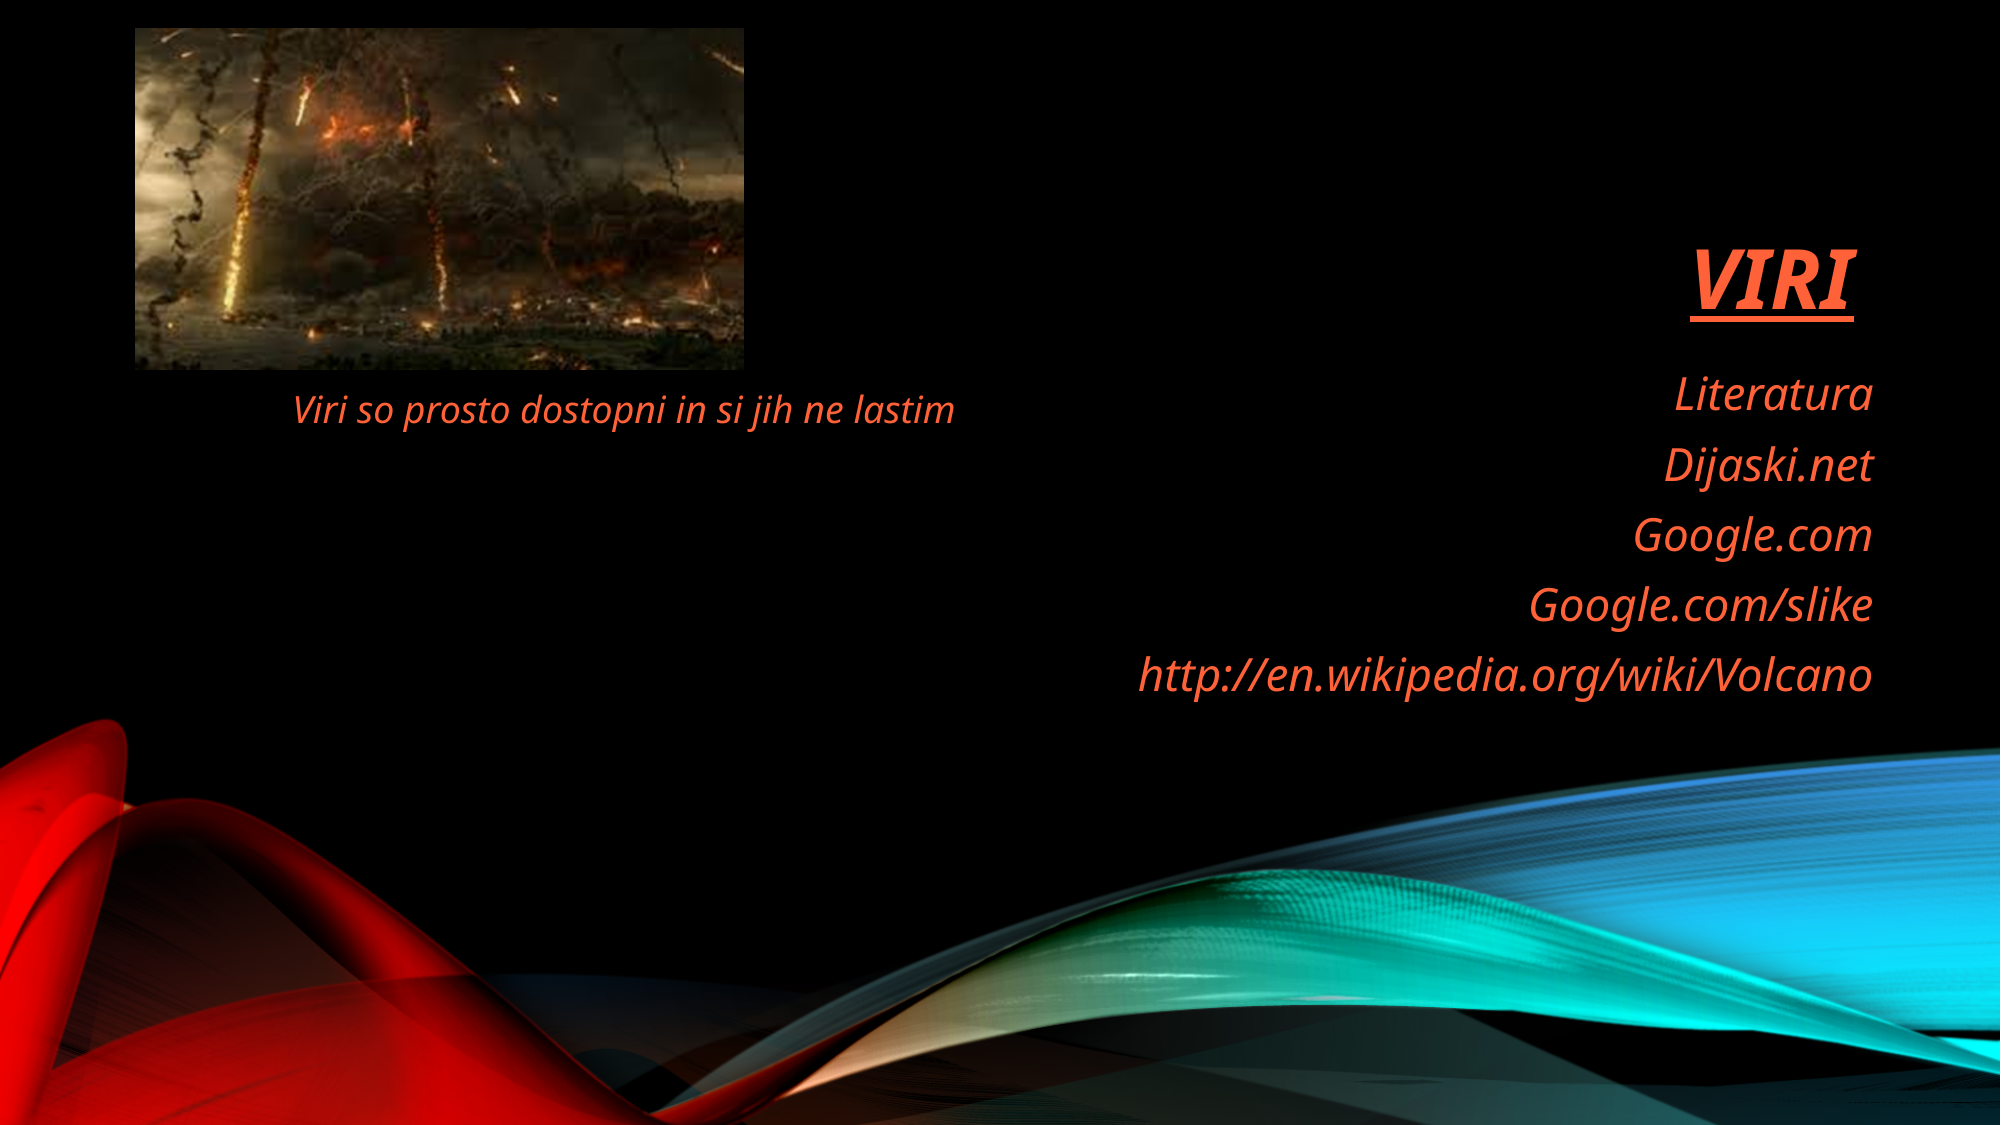

# VIri
Literatura
Dijaski.net
Google.com
Google.com/slike
http://en.wikipedia.org/wiki/Volcano
Viri so prosto dostopni in si jih ne lastim